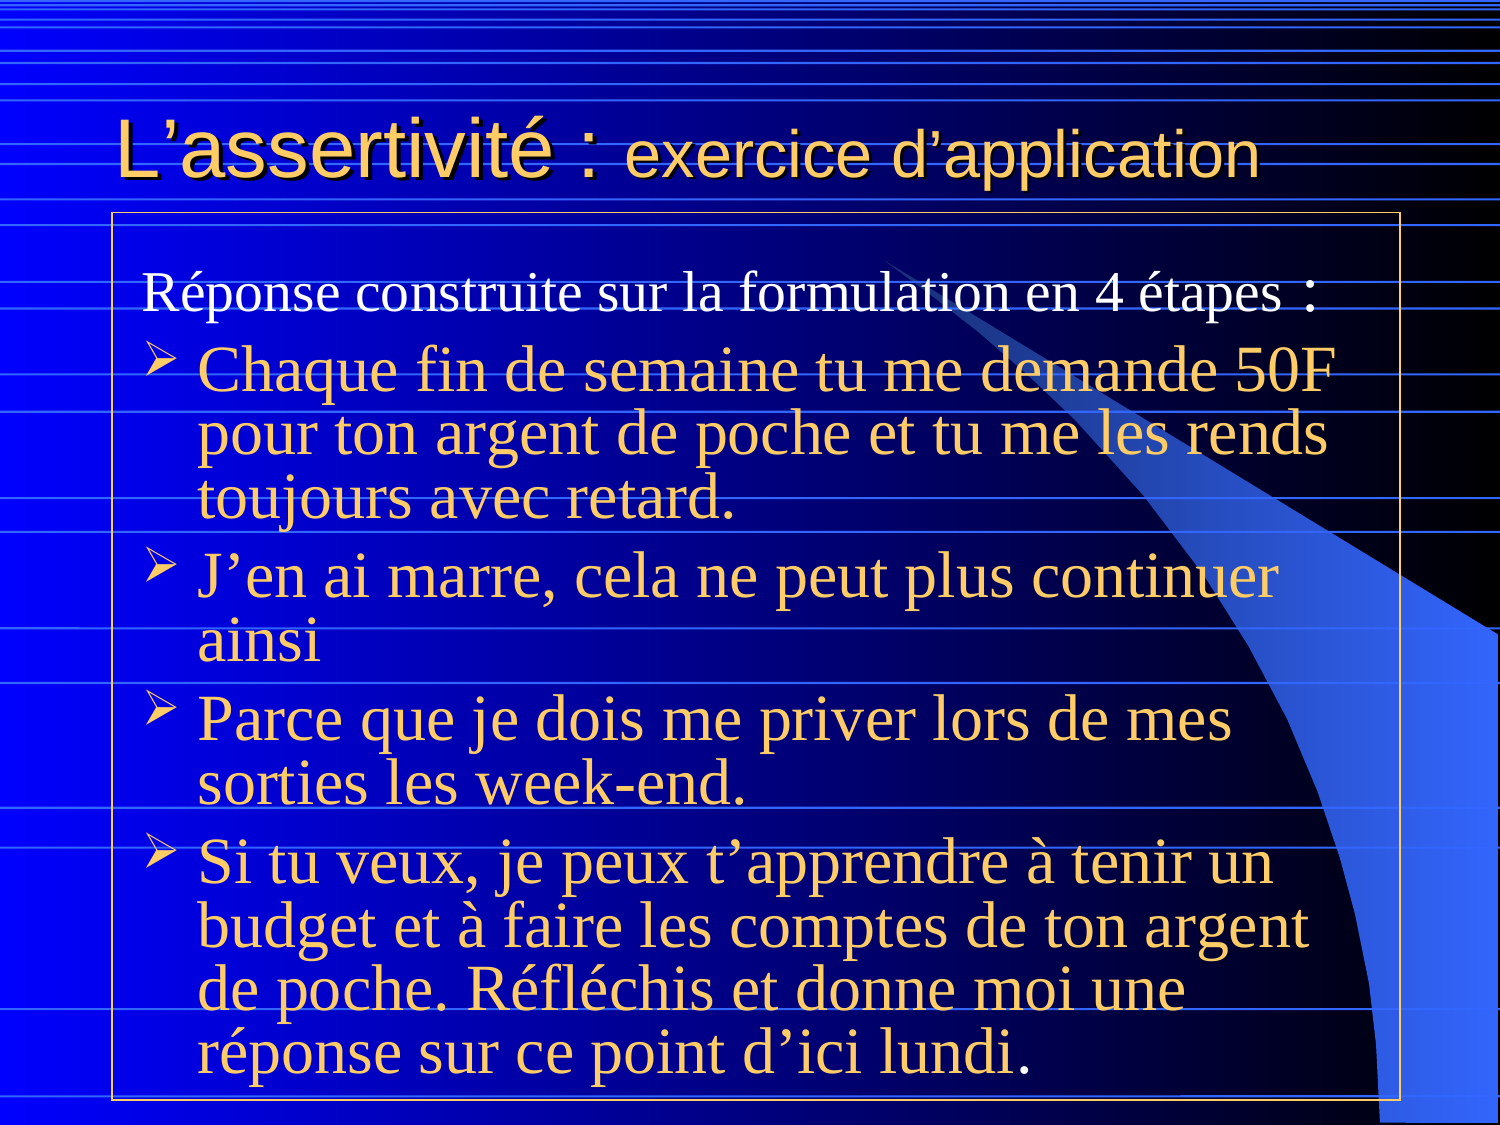

# L’assertivité : exercice d’application
Réponse construite sur la formulation en 4 étapes :
Chaque fin de semaine tu me demande 50F pour ton argent de poche et tu me les rends toujours avec retard.
J’en ai marre, cela ne peut plus continuer ainsi
Parce que je dois me priver lors de mes sorties les week-end.
Si tu veux, je peux t’apprendre à tenir un budget et à faire les comptes de ton argent de poche. Réfléchis et donne moi une réponse sur ce point d’ici lundi.